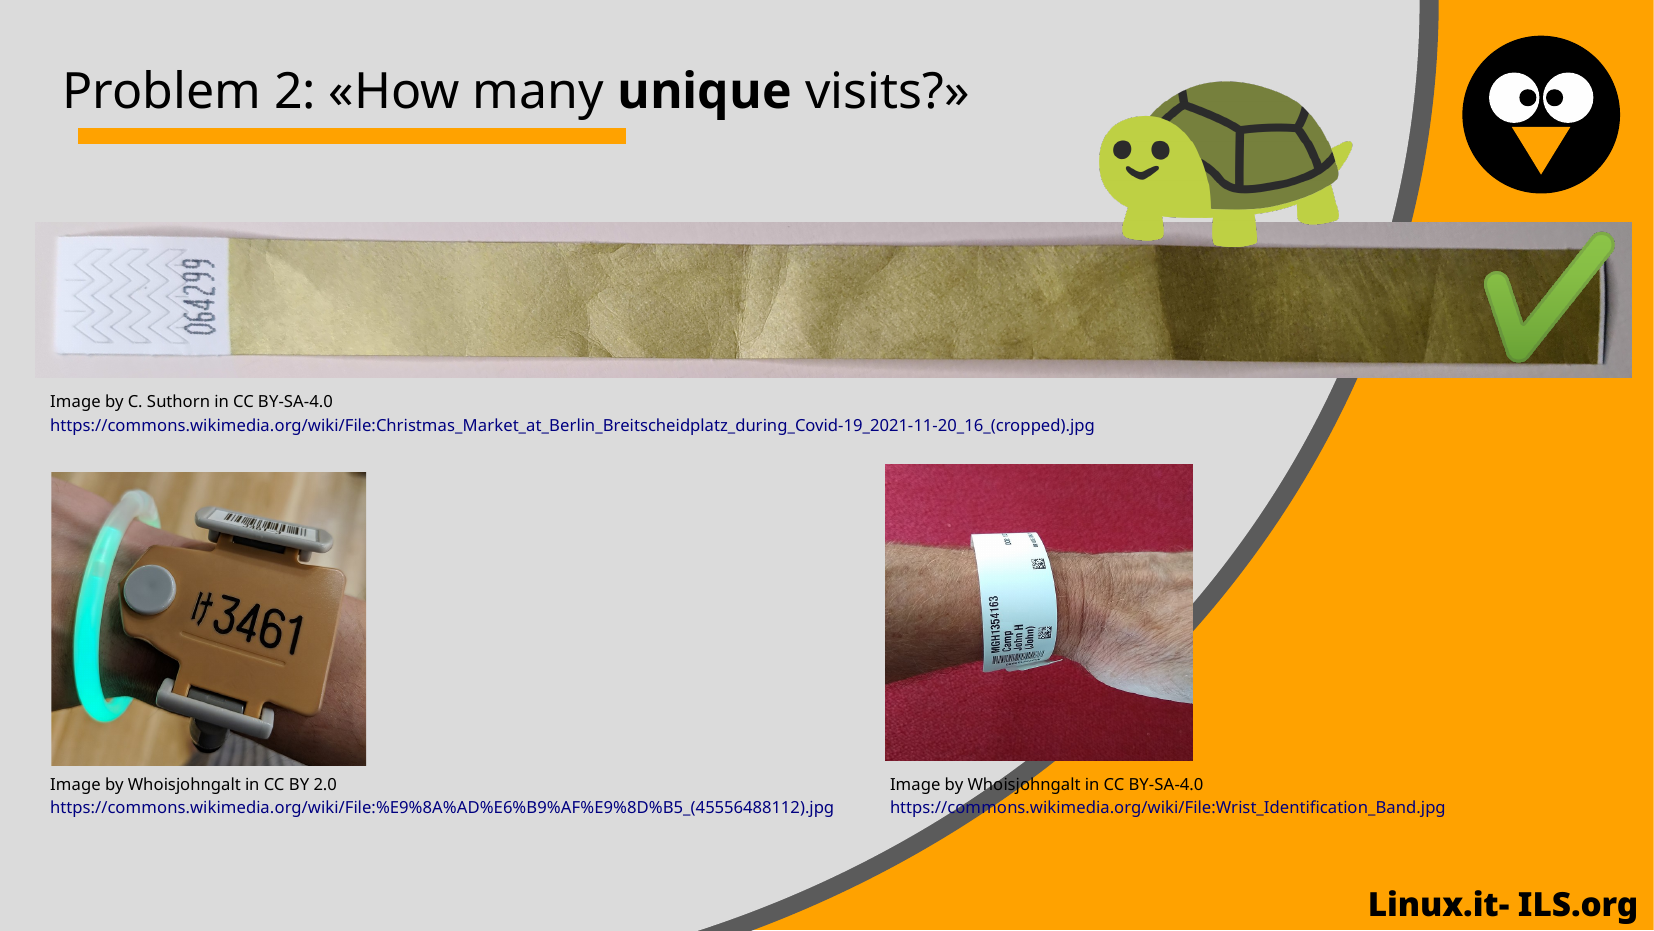

Problem 2: «How many unique visits?»
Image by C. Suthorn in CC BY-SA-4.0
https://commons.wikimedia.org/wiki/File:Christmas_Market_at_Berlin_Breitscheidplatz_during_Covid-19_2021-11-20_16_(cropped).jpg
Image by Whoisjohngalt in CC BY 2.0
https://commons.wikimedia.org/wiki/File:%E9%8A%AD%E6%B9%AF%E9%8D%B5_(45556488112).jpg
Image by Whoisjohngalt in CC BY-SA-4.0
https://commons.wikimedia.org/wiki/File:Wrist_Identification_Band.jpg
Linux.it- ILS.org